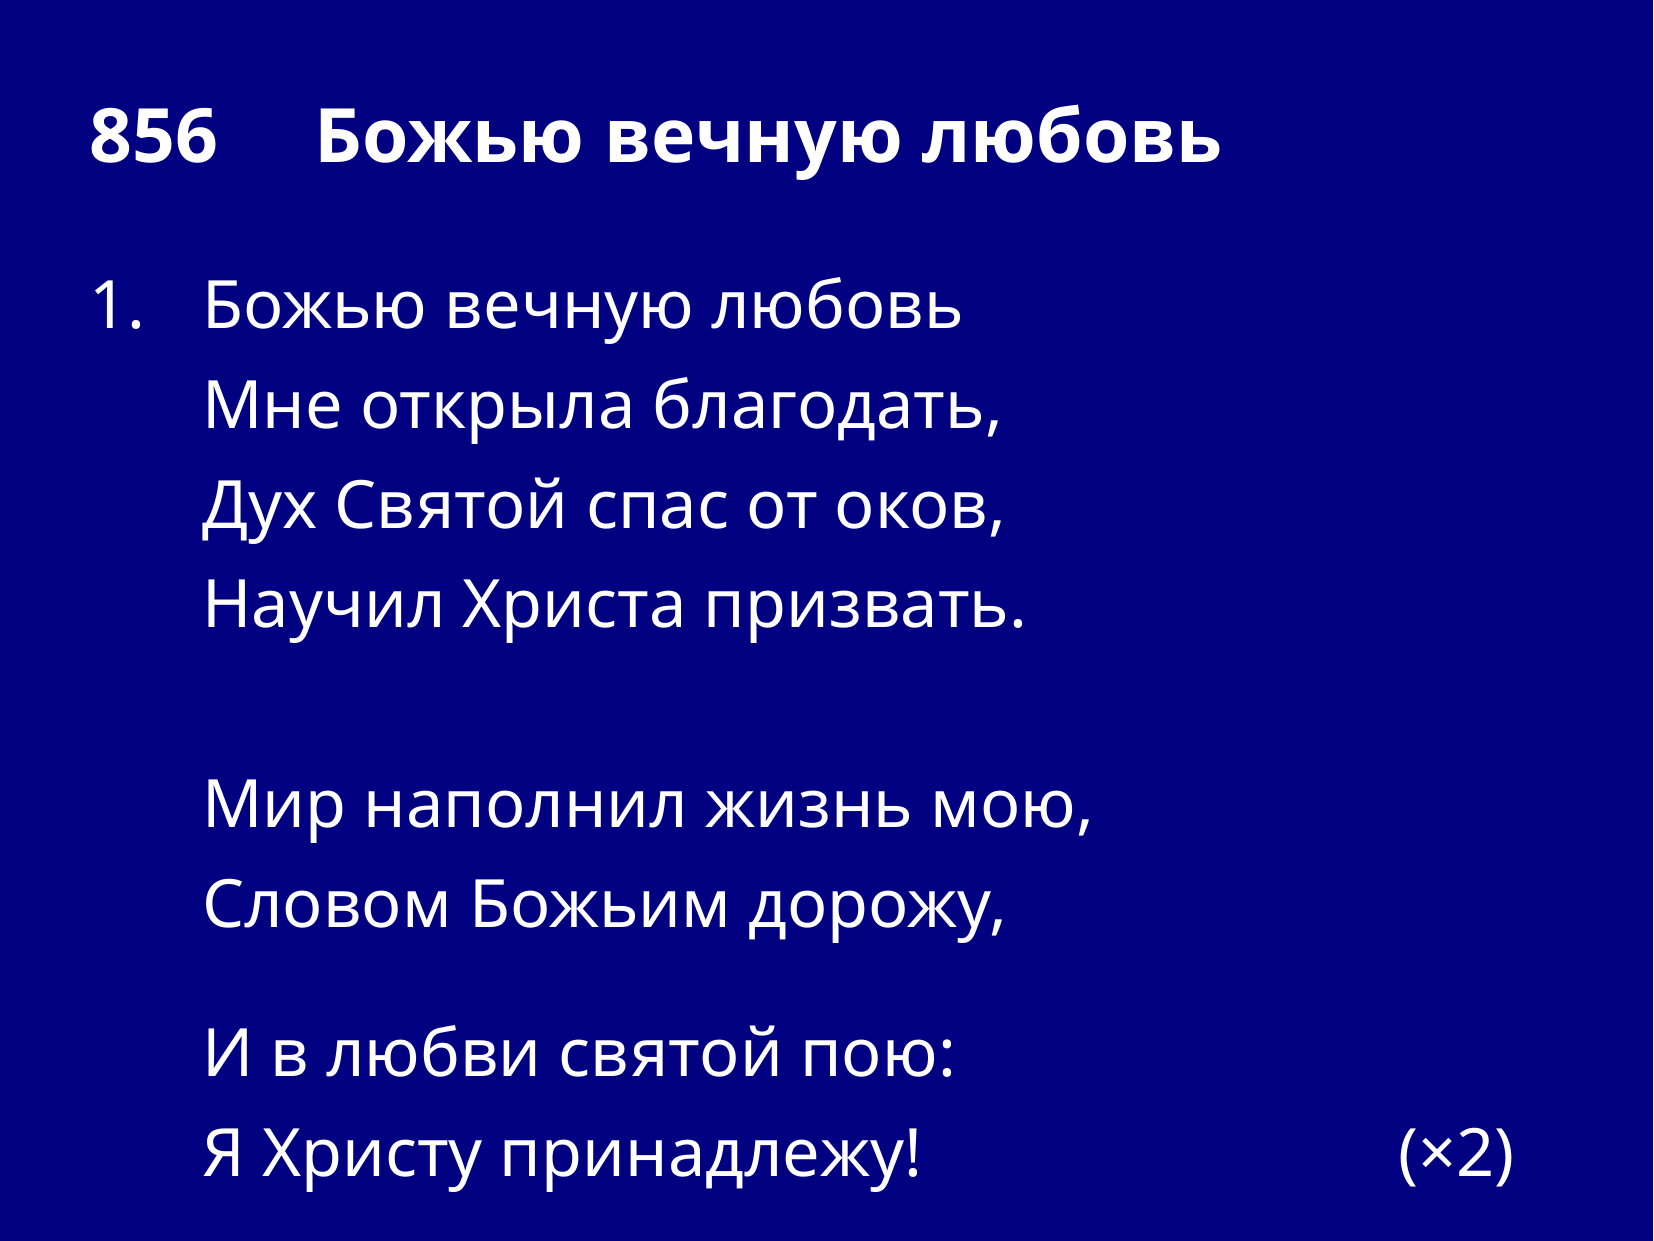

856	Божью вечную любовь
1.	Божью вечную любовь
	Мне открыла благодать,
	Дух Святой спас от оков,
	Научил Христа призвать.
	Мир наполнил жизнь мою,
	Словом Божьим дорожу,
	И в любви святой пою:
	Я Христу принадлежу!	(×2)